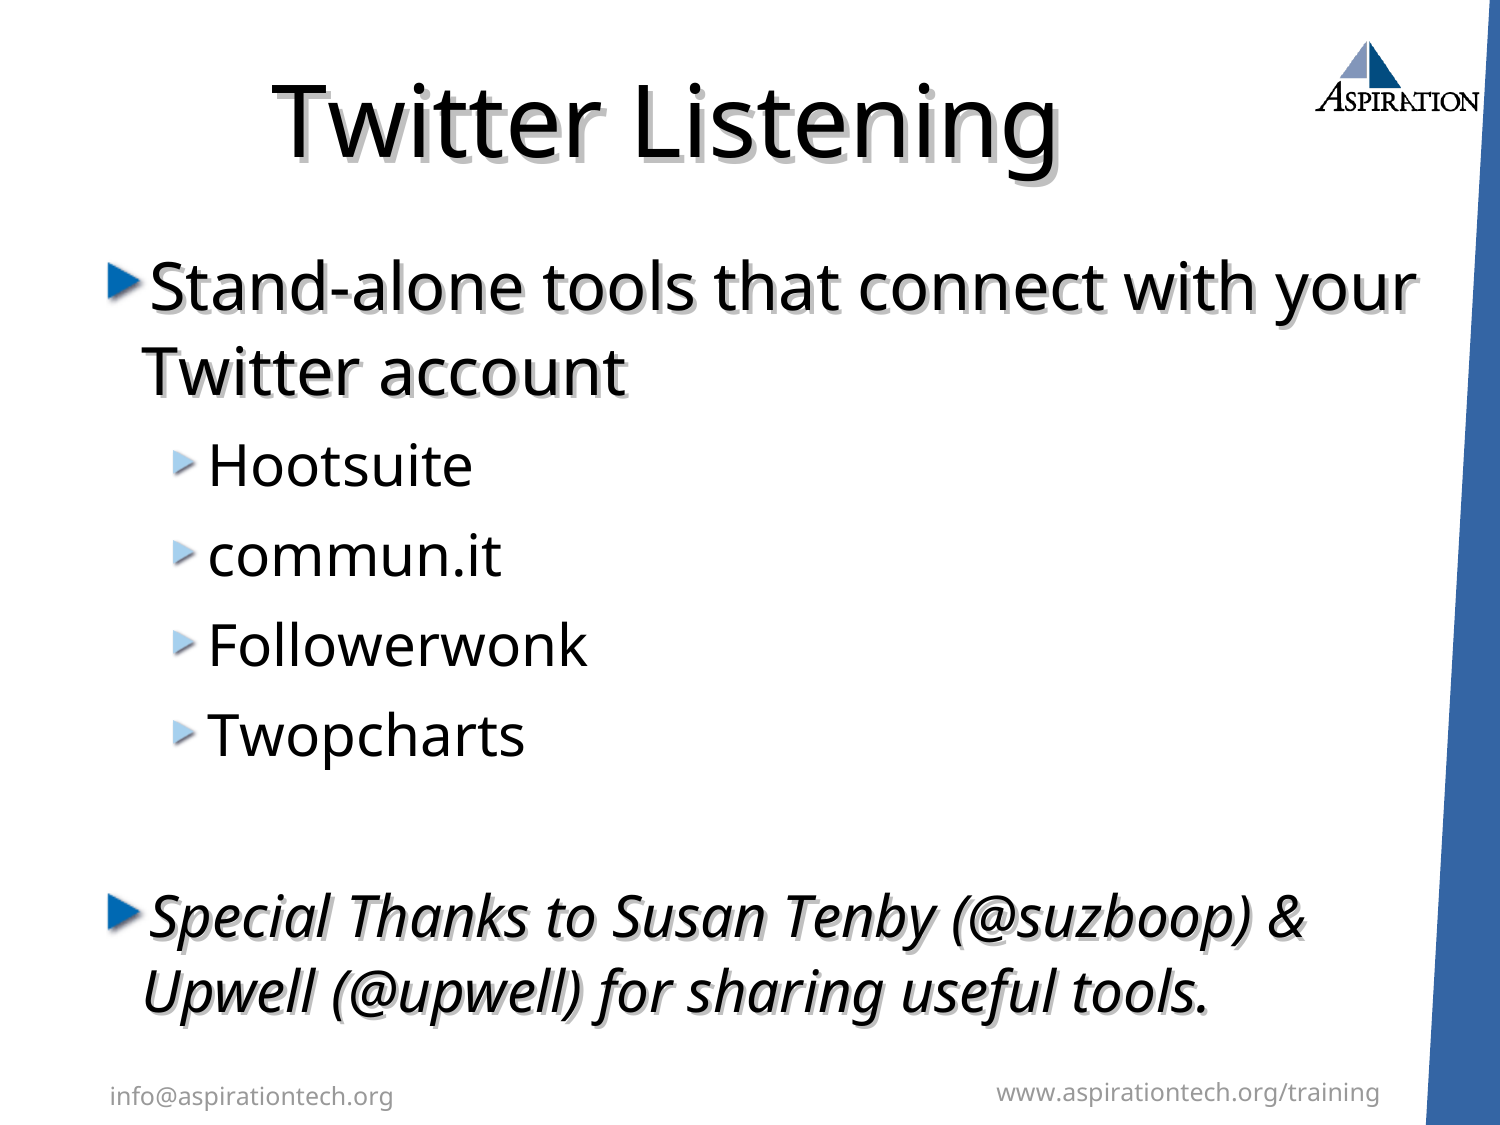

# Twitter Listening
Stand-alone tools that connect with your Twitter account
Hootsuite
commun.it
Followerwonk
Twopcharts
Special Thanks to Susan Tenby (@suzboop) & Upwell (@upwell) for sharing useful tools.